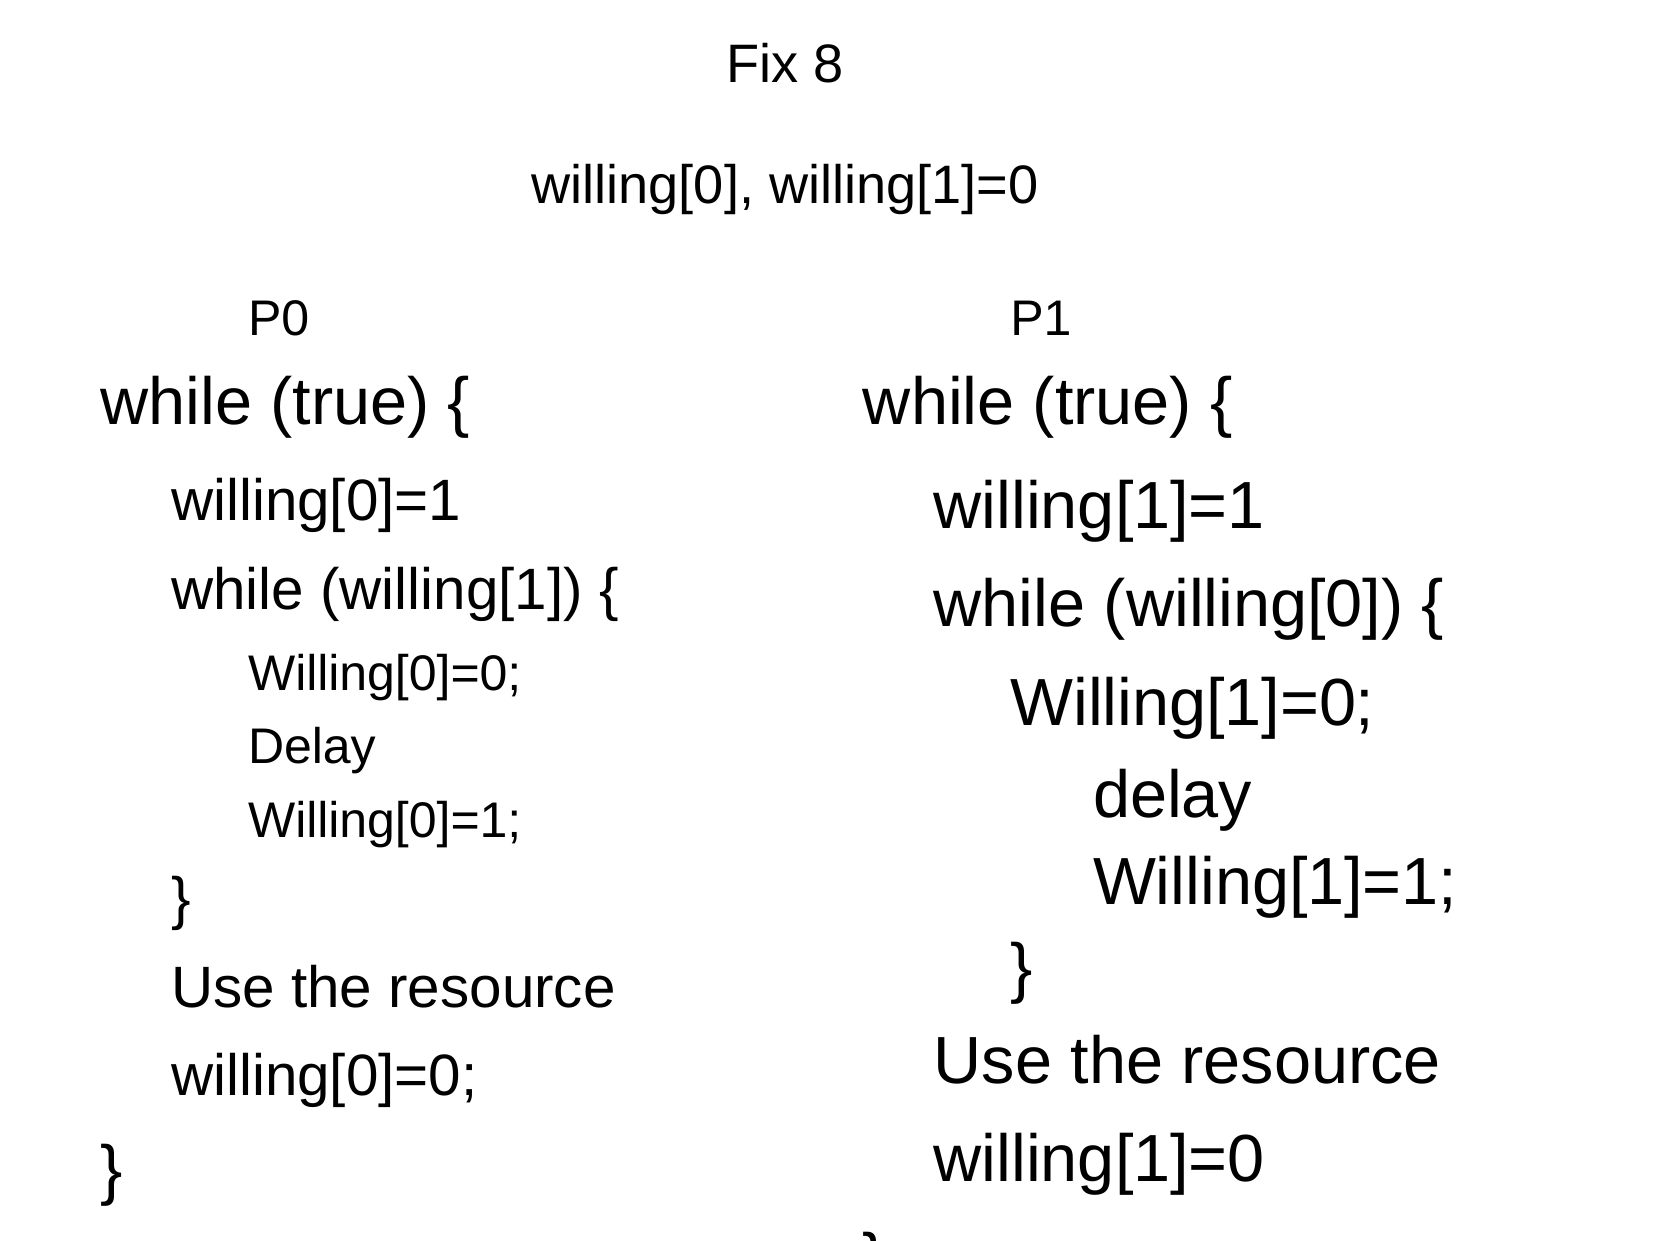

# Fix 8 willing[0], willing[1]=0
P0
while (true) {
willing[0]=1
while (willing[1]) {
Willing[0]=0;
Delay
Willing[0]=1;
}
Use the resource
willing[0]=0;
}
P1
while (true) {
willing[1]=1
while (willing[0]) {
Willing[1]=0;
delay
Willing[1]=1;
}
Use the resource
willing[1]=0
}